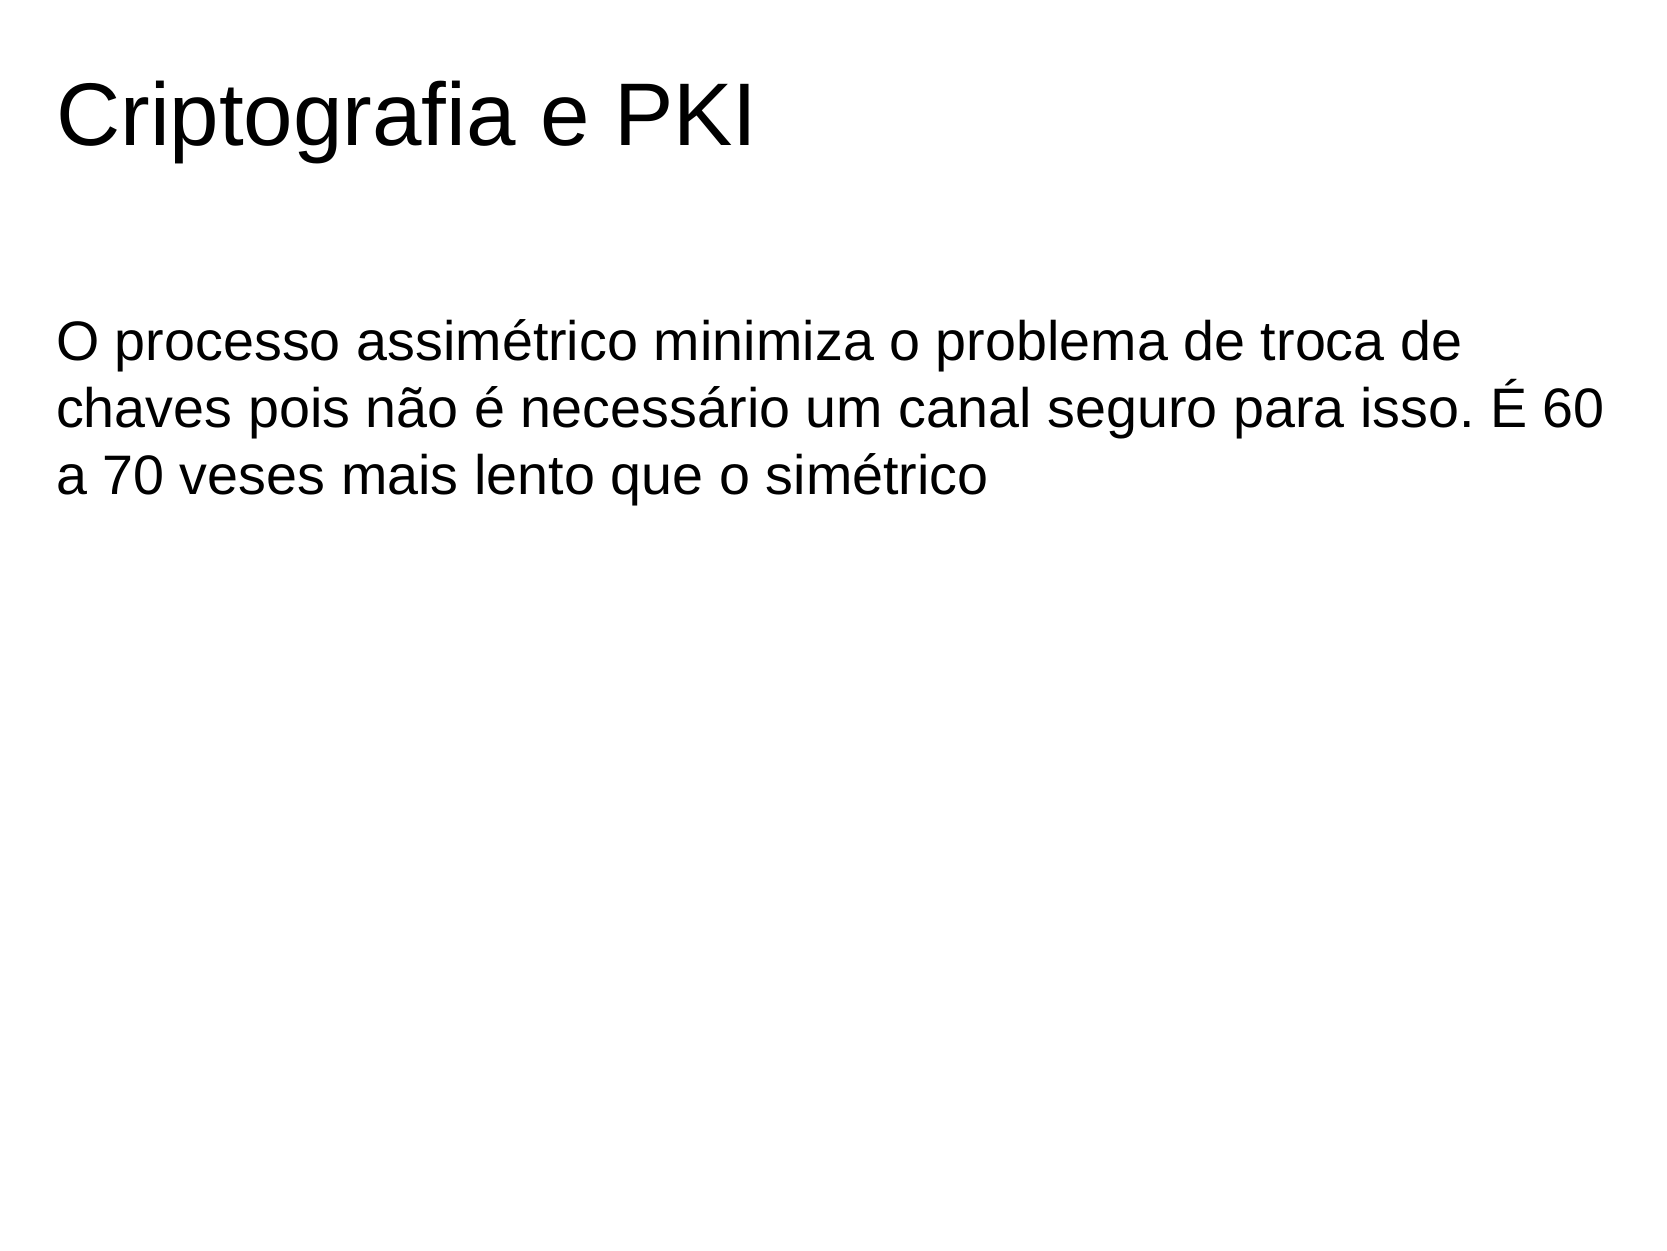

# Criptografia e PKI
O processo assimétrico minimiza o problema de troca de chaves pois não é necessário um canal seguro para isso. É 60 a 70 veses mais lento que o simétrico